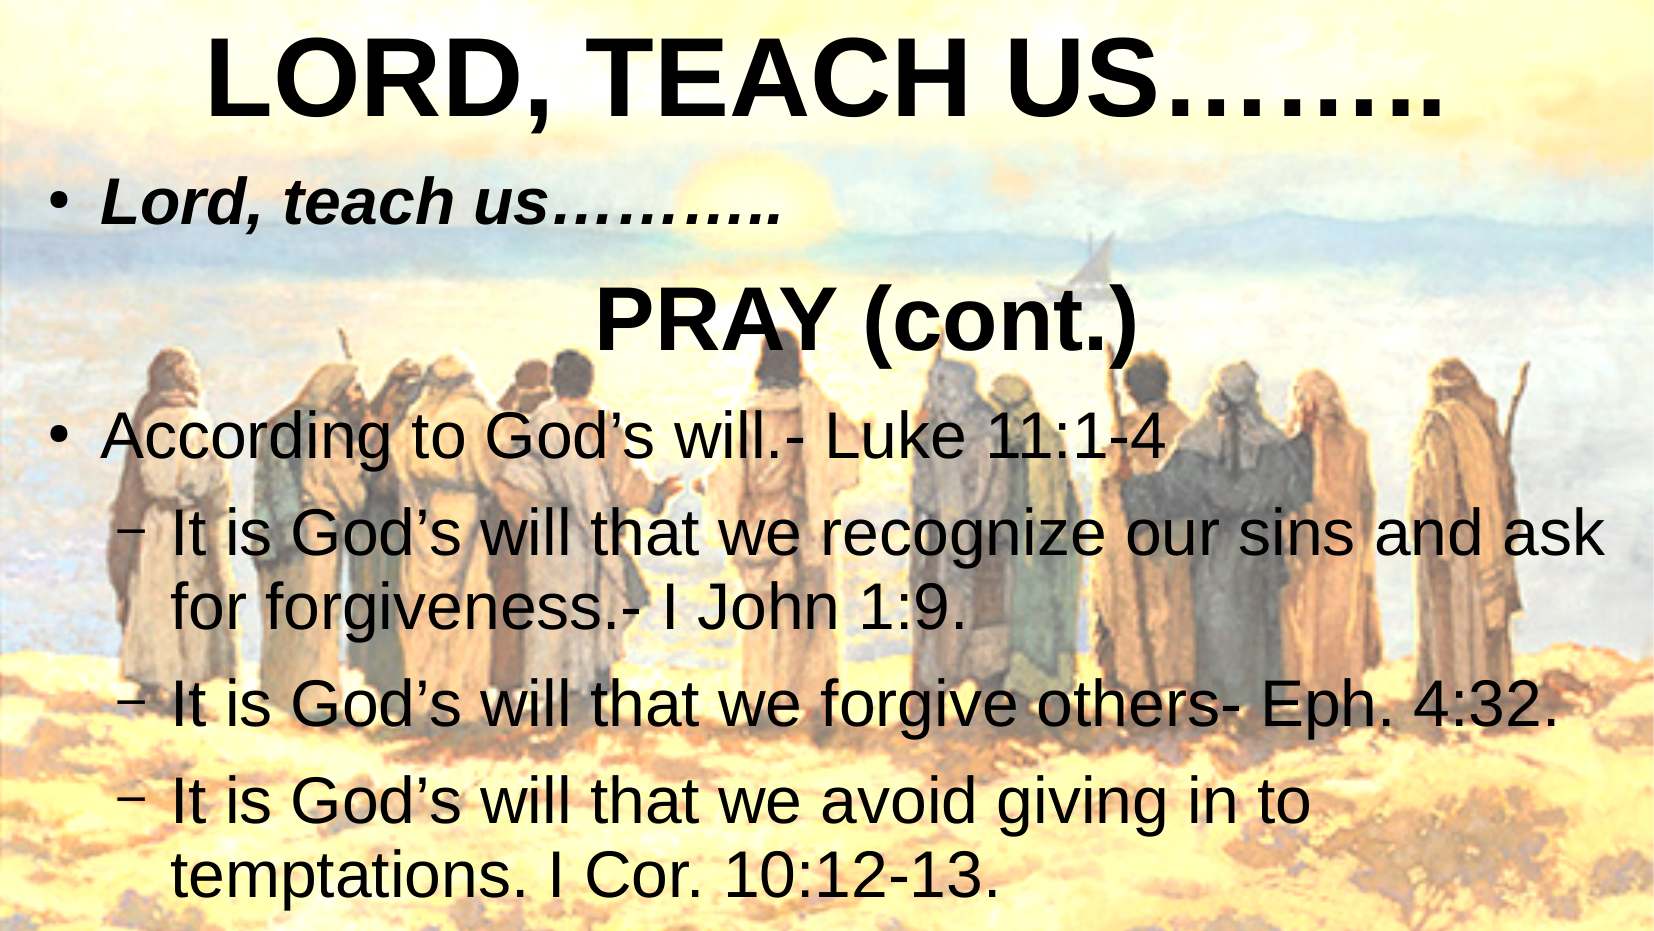

# LORD, TEACH US……..
Lord, teach us………..
PRAY (cont.)
According to God’s will.- Luke 11:1-4
It is God’s will that we recognize our sins and ask for forgiveness.- I John 1:9.
It is God’s will that we forgive others- Eph. 4:32.
It is God’s will that we avoid giving in to temptations. I Cor. 10:12-13.